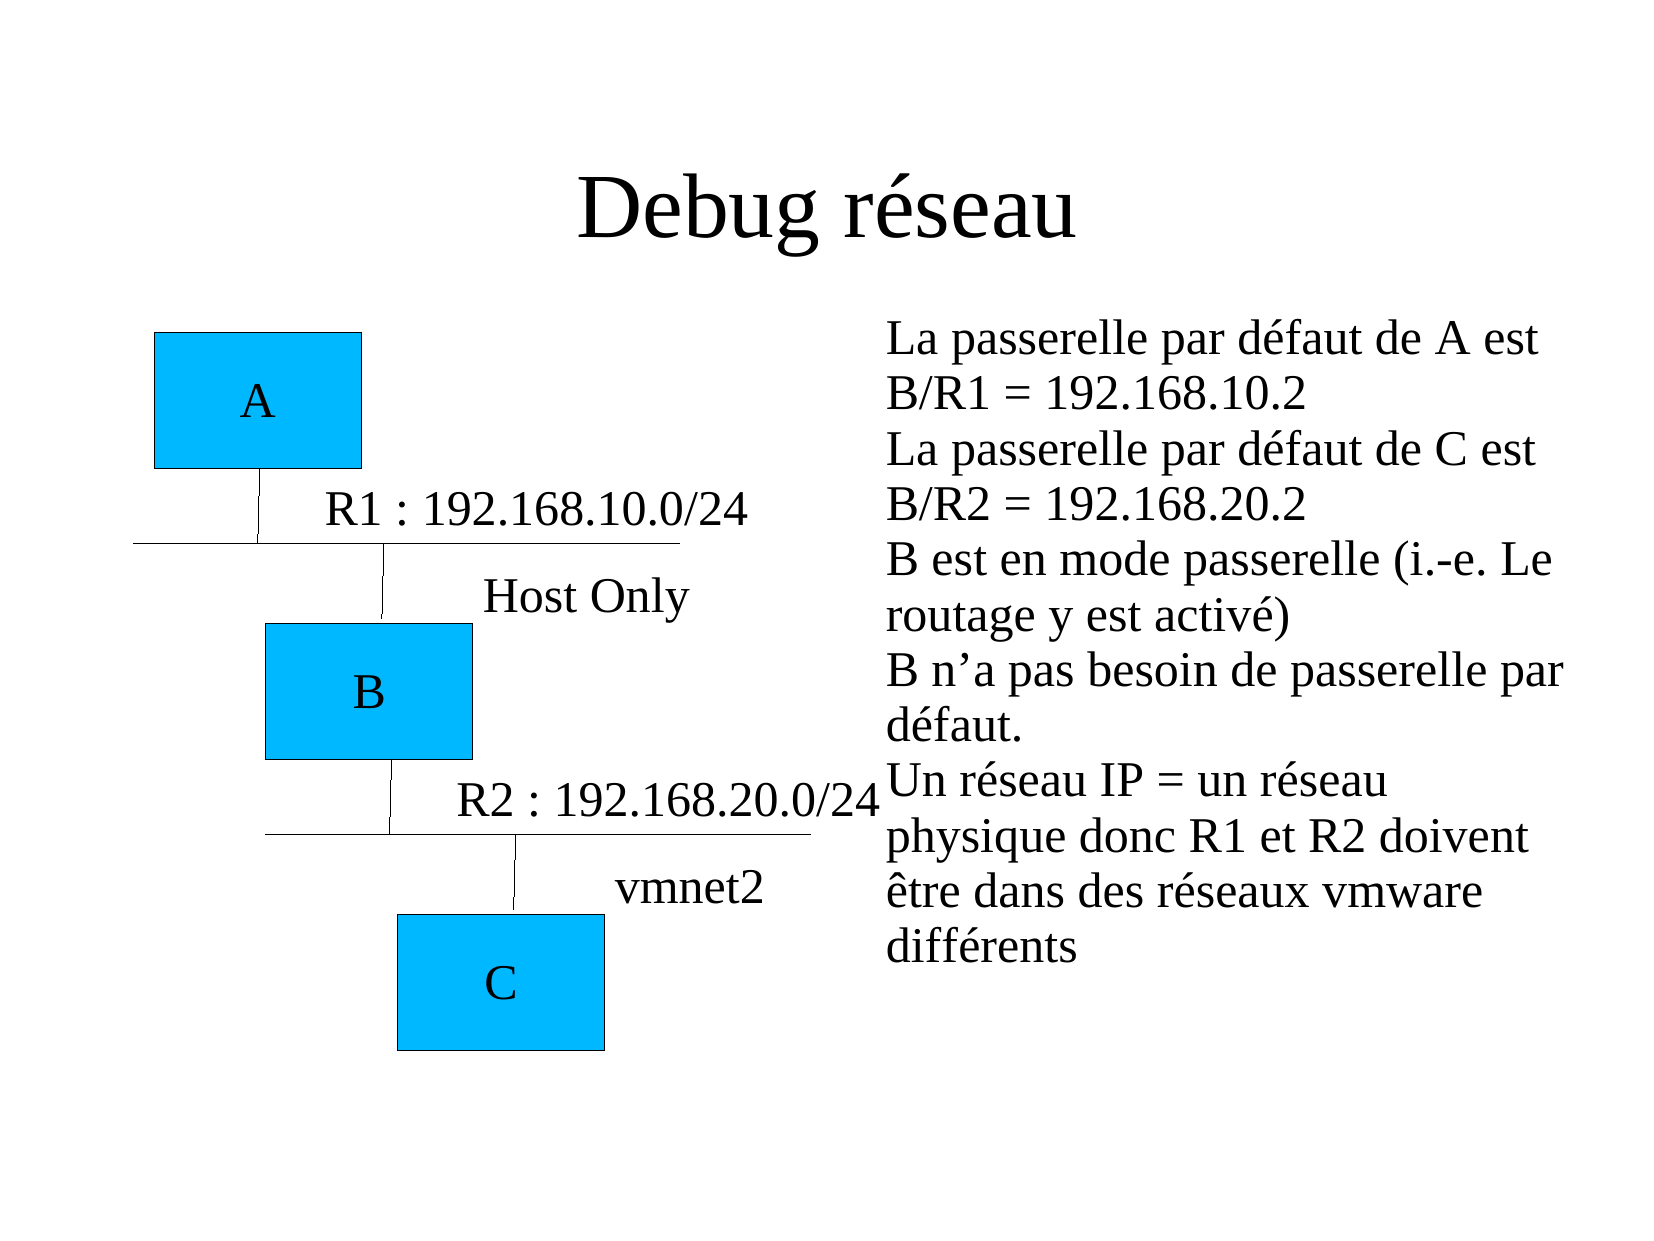

# Debug réseau
La passerelle par défaut de A est B/R1 = 192.168.10.2
La passerelle par défaut de C est B/R2 = 192.168.20.2
B est en mode passerelle (i.-e. Le routage y est activé)
B n’a pas besoin de passerelle par défaut.
Un réseau IP = un réseau physique donc R1 et R2 doivent être dans des réseaux vmware différents
A
R1 : 192.168.10.0/24
Host Only
B
R2 : 192.168.20.0/24
vmnet2
C